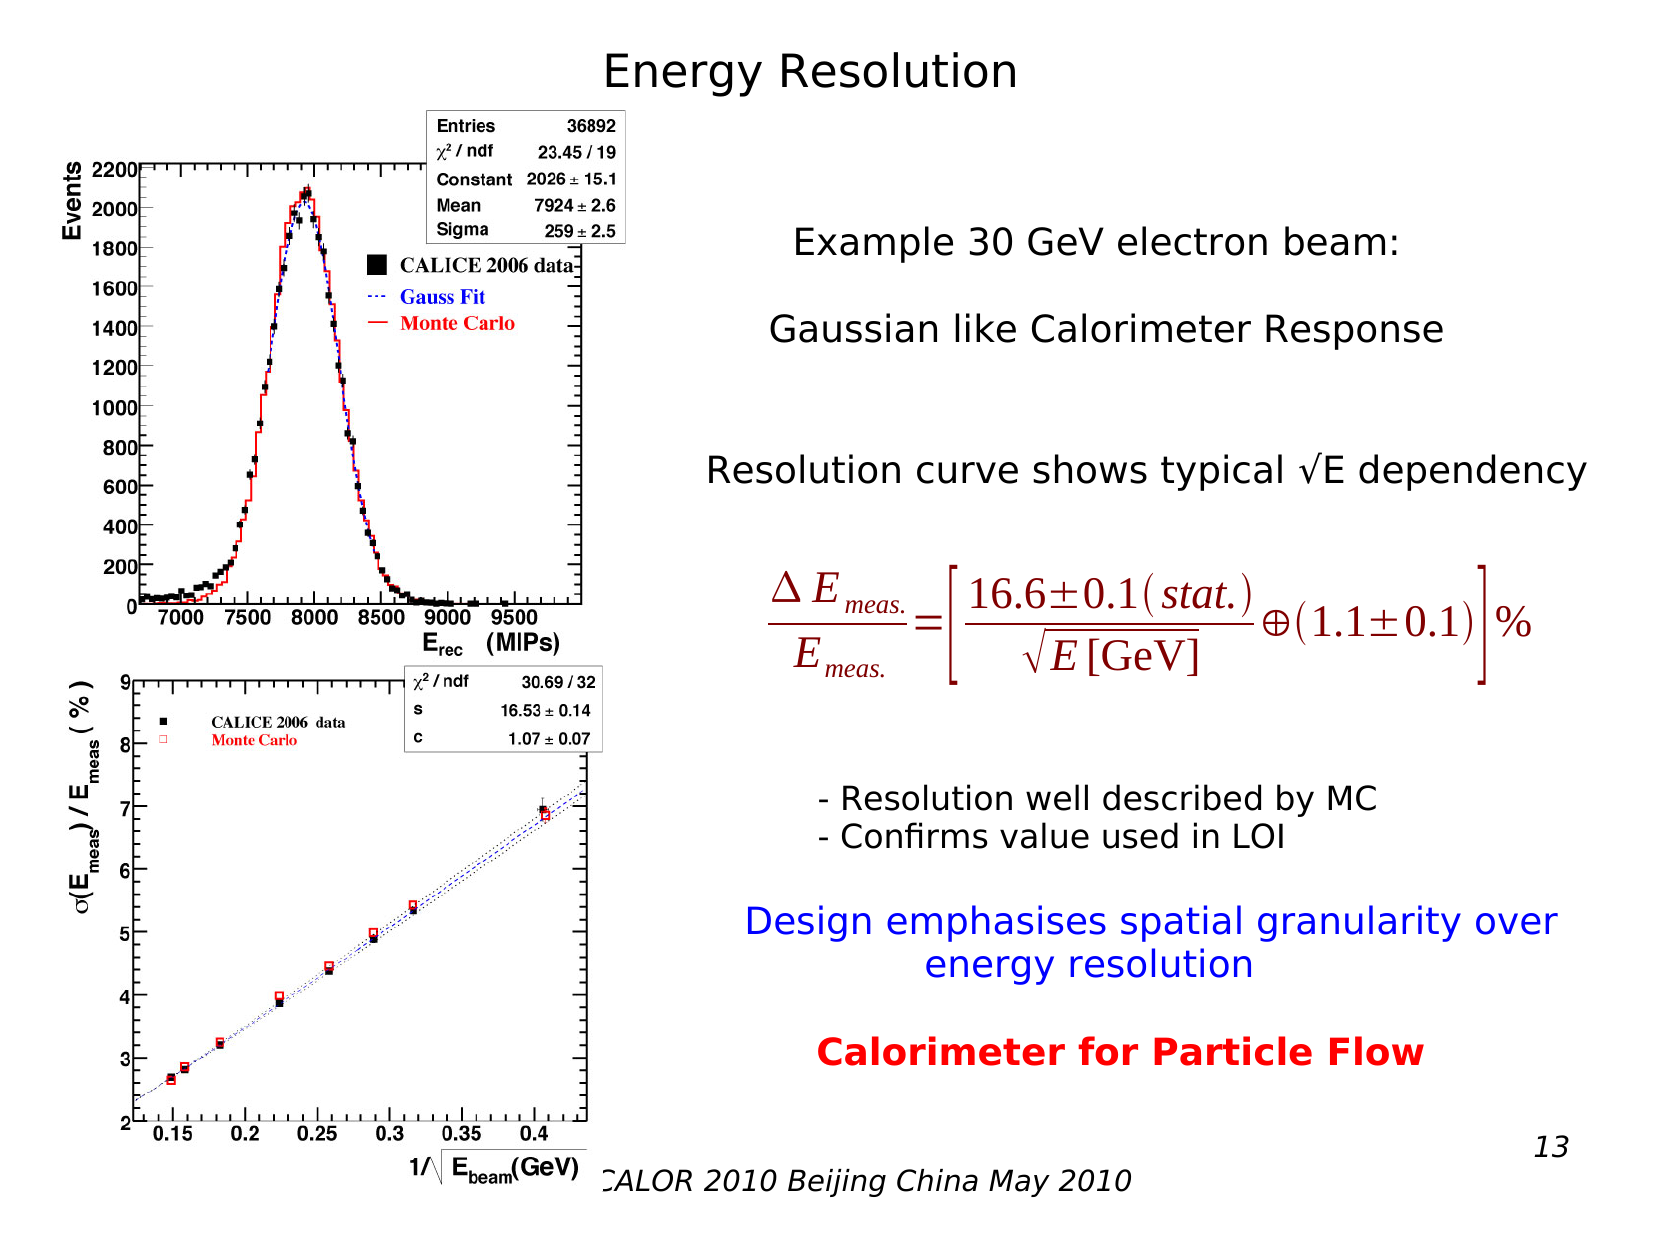

Energy Resolution
 Example 30 GeV electron beam:
Gaussian like Calorimeter Response
Resolution curve shows typical √E dependency
 - Resolution well described by MC
 - Confirms value used in LOI
Design emphasises spatial granularity over
 energy resolution
 Calorimeter for Particle Flow
Comite d'evaluation
13